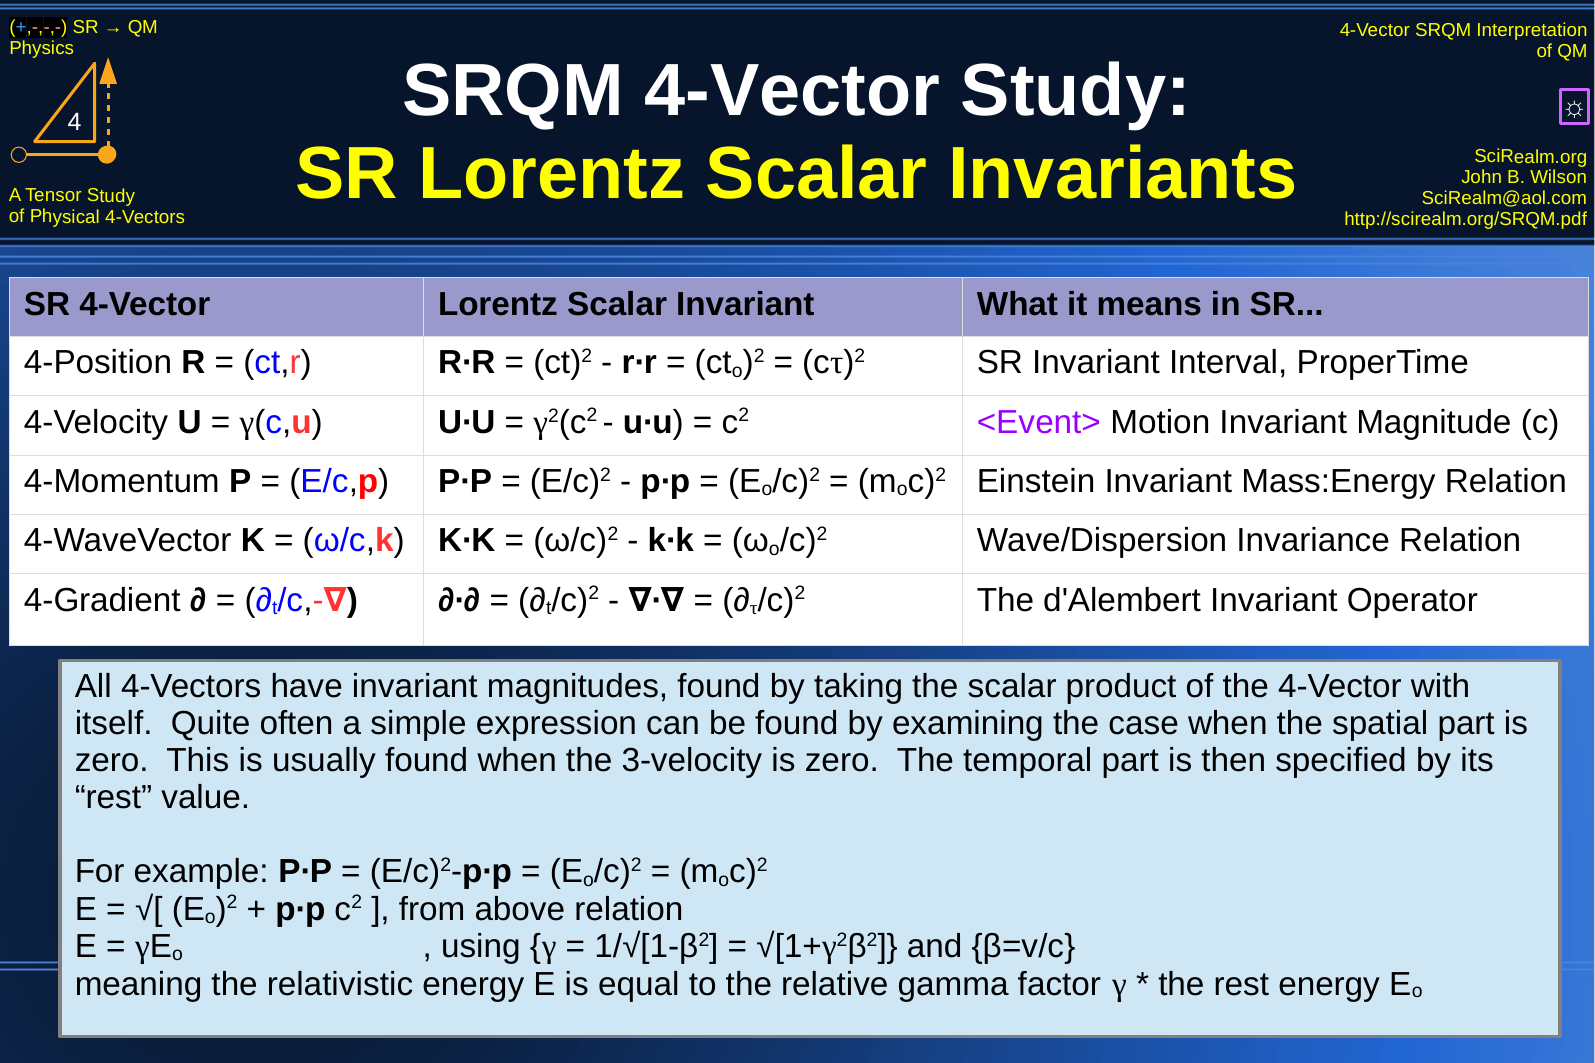

(+,-,-,-) SR → QM
Physics
A Tensor Study
of Physical 4-Vectors
4-Vector SRQM Interpretation
of QM
SciRealm.org
John B. Wilson
SciRealm@aol.com
http://scirealm.org/SRQM.pdf
# SRQM 4-Vector Study: SR Lorentz Scalar Invariants
4
☼
| SR 4-Vector | Lorentz Scalar Invariant | What it means in SR... |
| --- | --- | --- |
| 4-Position R = (ct,r) | R∙R = (ct)2 - r∙r = (cto)2 = (cτ)2 | SR Invariant Interval, ProperTime |
| 4-Velocity U = γ(c,u) | U∙U = γ2(c2 - u∙u) = c2 | <Event> Motion Invariant Magnitude (c) |
| 4-Momentum P = (E/c,p) | P∙P = (E/c)2 - p∙p = (Eo/c)2 = (moc)2 | Einstein Invariant Mass:Energy Relation |
| 4-WaveVector K = (ω/c,k) | K∙K = (ω/c)2 - k∙k = (ωo/c)2 | Wave/Dispersion Invariance Relation |
| 4-Gradient ∂ = (∂t/c,-∇) | ∂∙∂ = (∂t/c)2 - ∇∙∇ = (∂τ/c)2 | The d'Alembert Invariant Operator |
All 4-Vectors have invariant magnitudes, found by taking the scalar product of the 4-Vector with itself. Quite often a simple expression can be found by examining the case when the spatial part is zero. This is usually found when the 3-velocity is zero. The temporal part is then specified by its “rest” value.
For example: P∙P = (E/c)2-p∙p = (Eo/c)2 = (moc)2
E = √[ (Eo)2 + p∙p c2 ], from above relation
E = γEo , using {γ = 1/√[1-β2] = √[1+γ2β2]} and {β=v/c}
meaning the relativistic energy E is equal to the relative gamma factor γ * the rest energy Eo